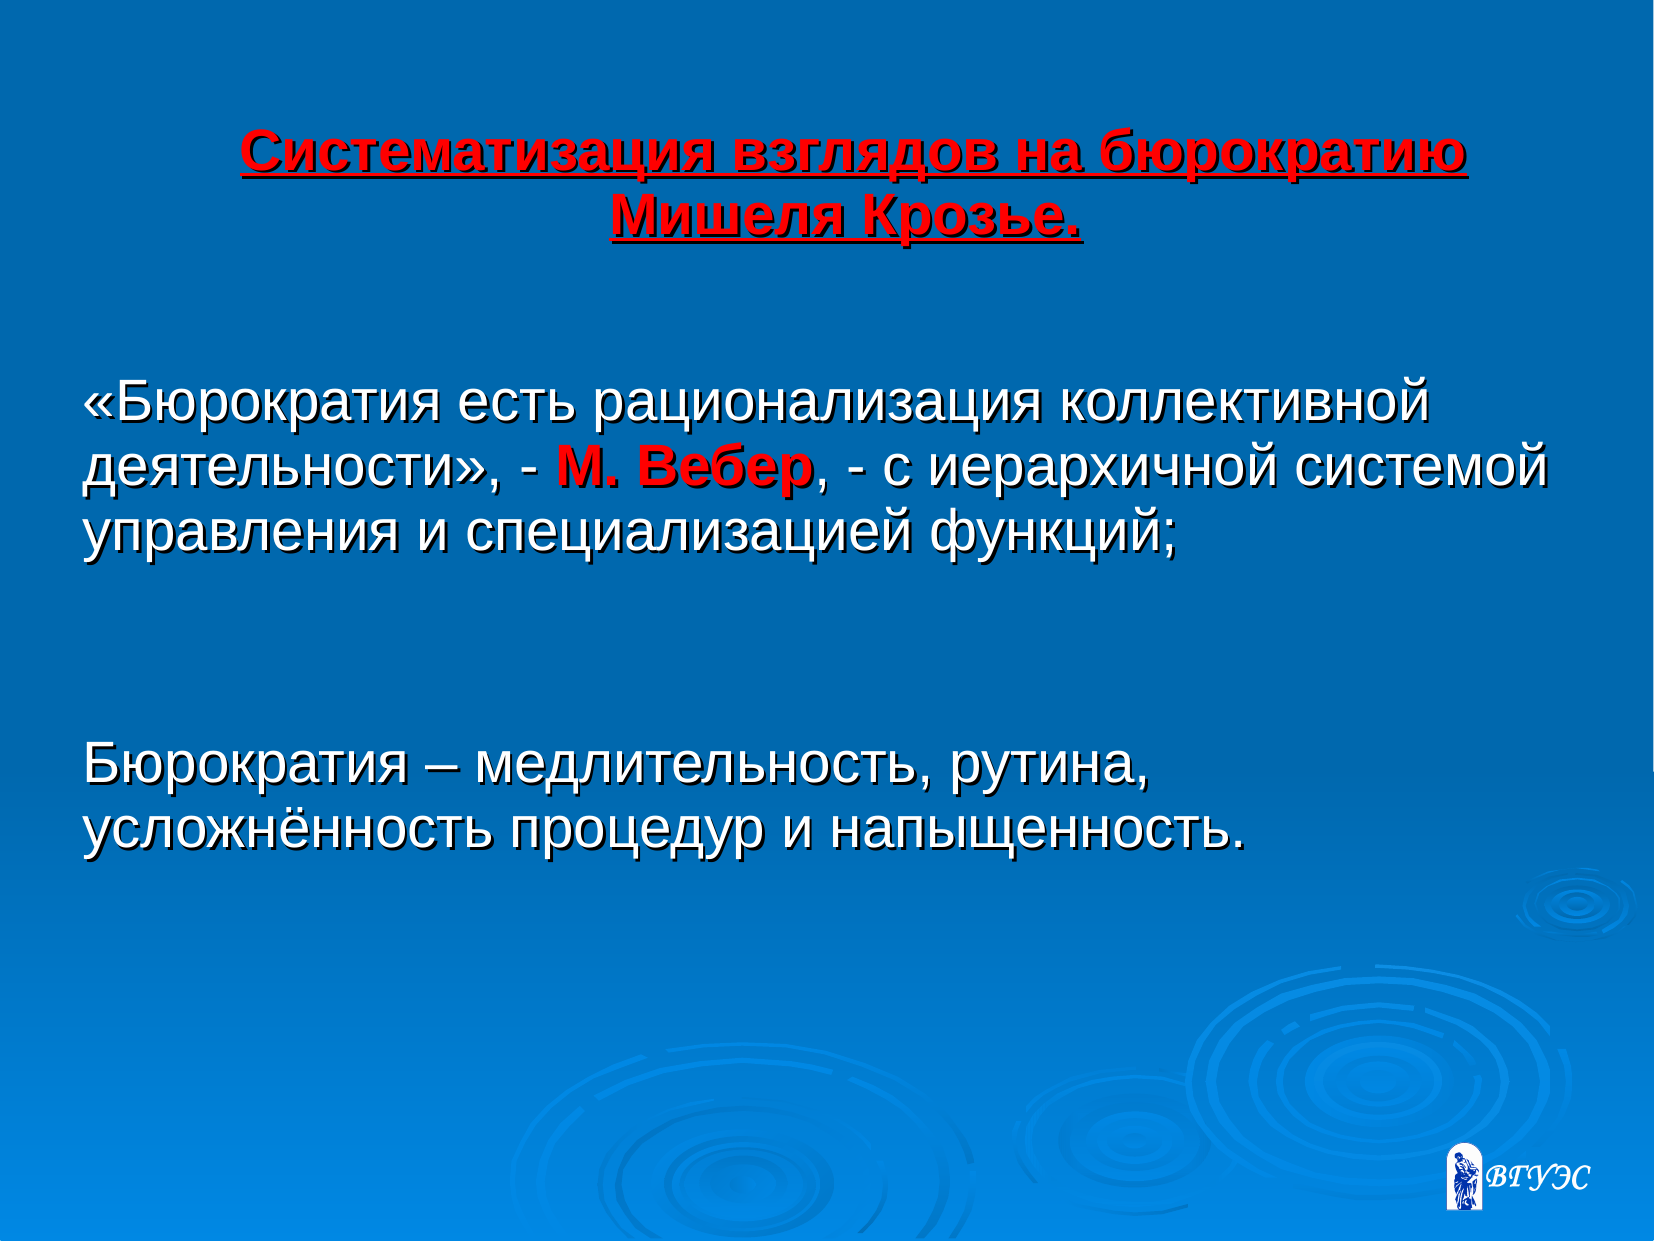

# Систематизация взглядов на бюрократию Мишеля Крозье.
«Бюрократия есть рационализация коллективной деятельности», - М. Вебер, - с иерархичной системой управления и специализацией функций;
Бюрократия – медлительность, рутина, усложнённость процедур и напыщенность.